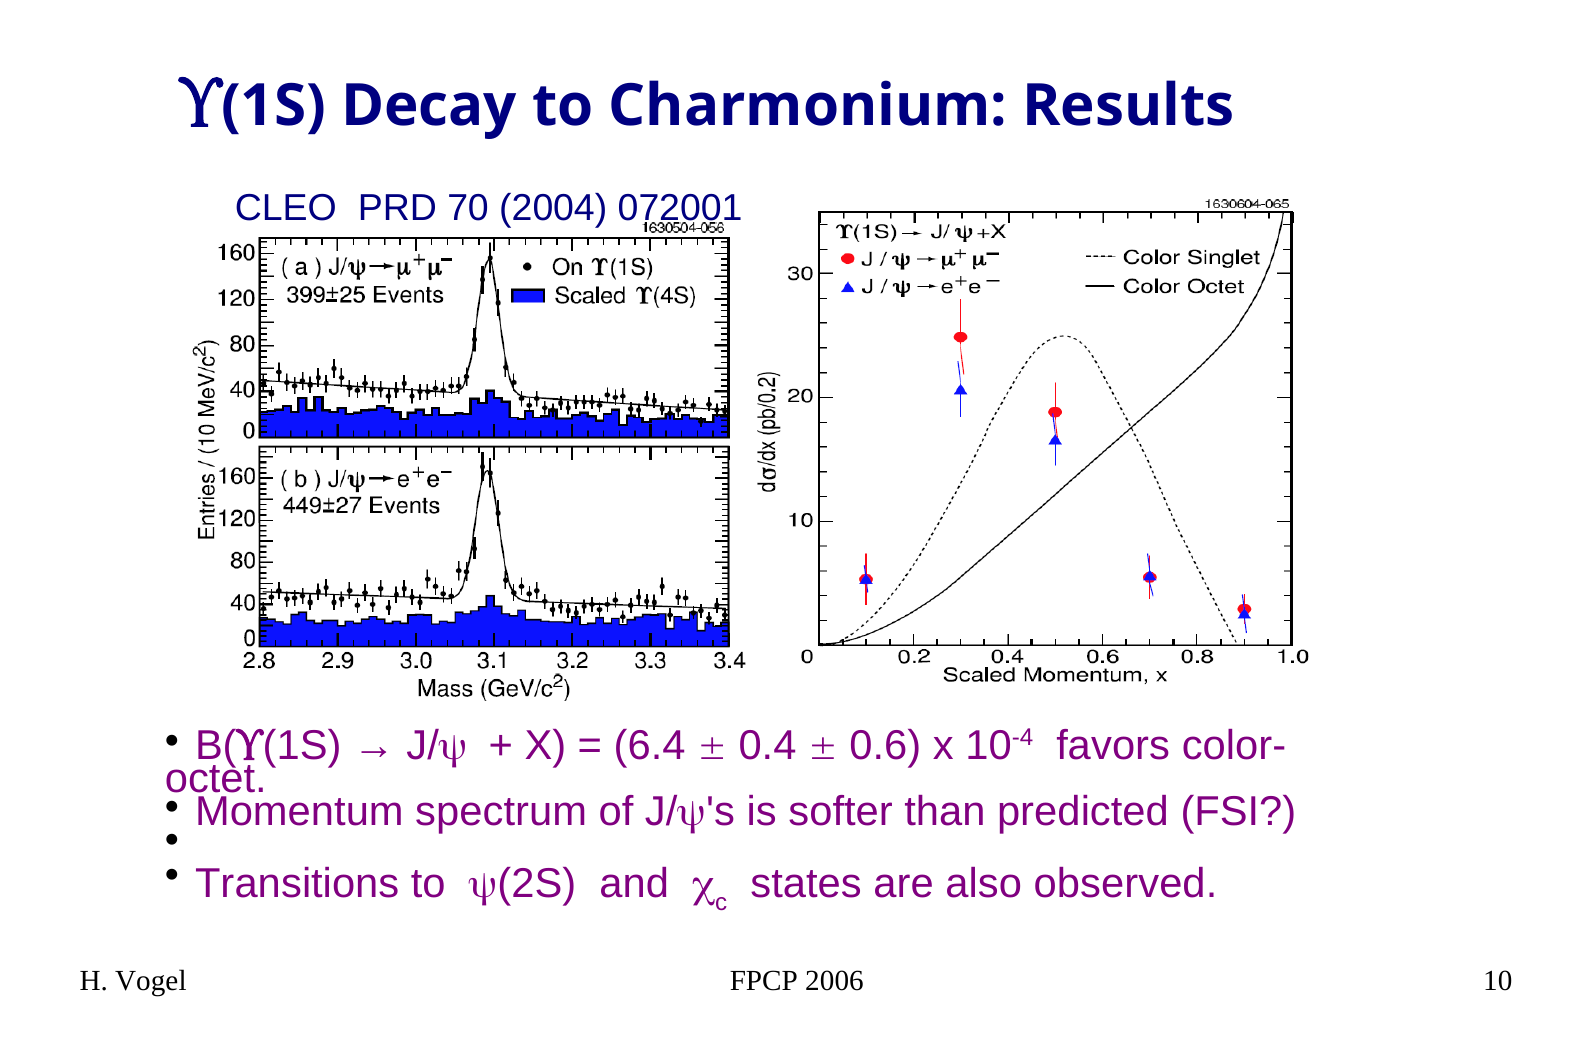

(1S) Decay to Charmonium: Results
CLEO PRD 70 (2004) 072001
 B((1S) → J/+ X) = (6.4  0.4  0.6) x 10-4 favors color-octet.
 Momentum spectrum of J/'s is softer than predicted (FSI?)
 Transitions to (2S) and c states are also observed.
H. Vogel
FPCP 2006
10